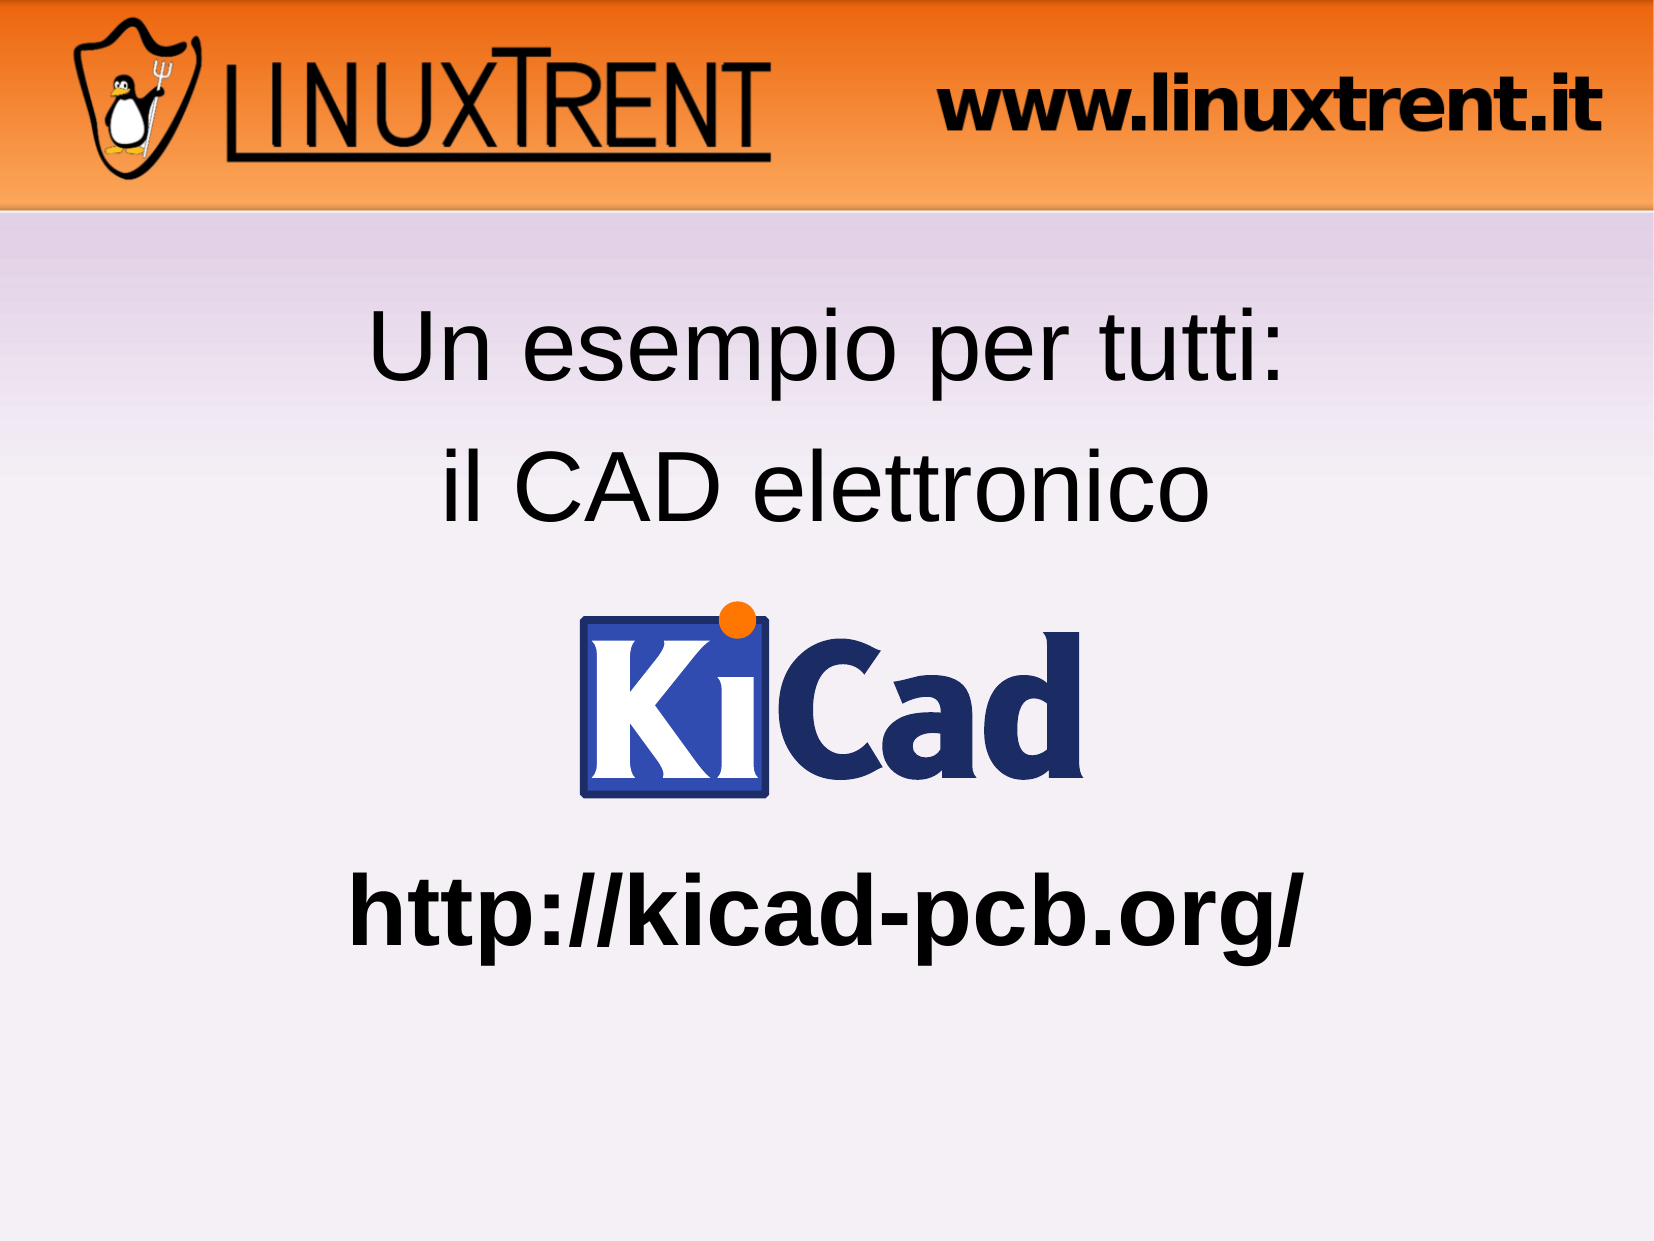

# Un esempio per tutti:
il CAD elettronico
http://kicad-pcb.org/